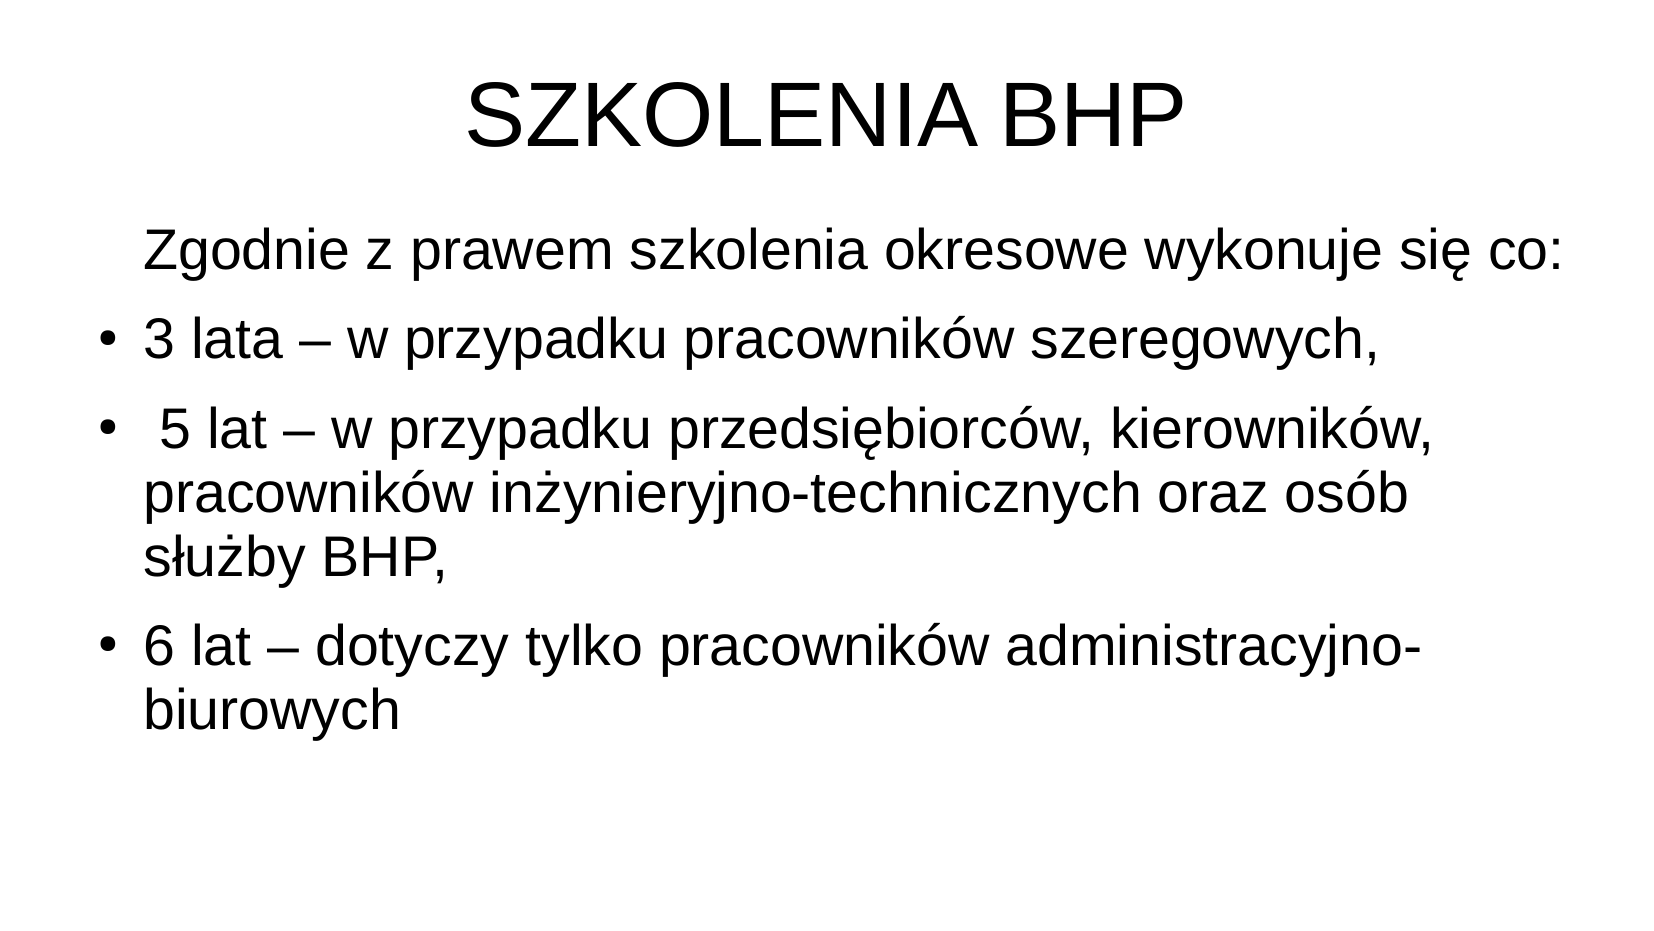

# SZKOLENIA BHP
Zgodnie z prawem szkolenia okresowe wykonuje się co:
3 lata – w przypadku pracowników szeregowych,
 5 lat – w przypadku przedsiębiorców, kierowników, pracowników inżynieryjno-technicznych oraz osób służby BHP,
6 lat – dotyczy tylko pracowników administracyjno-biurowych